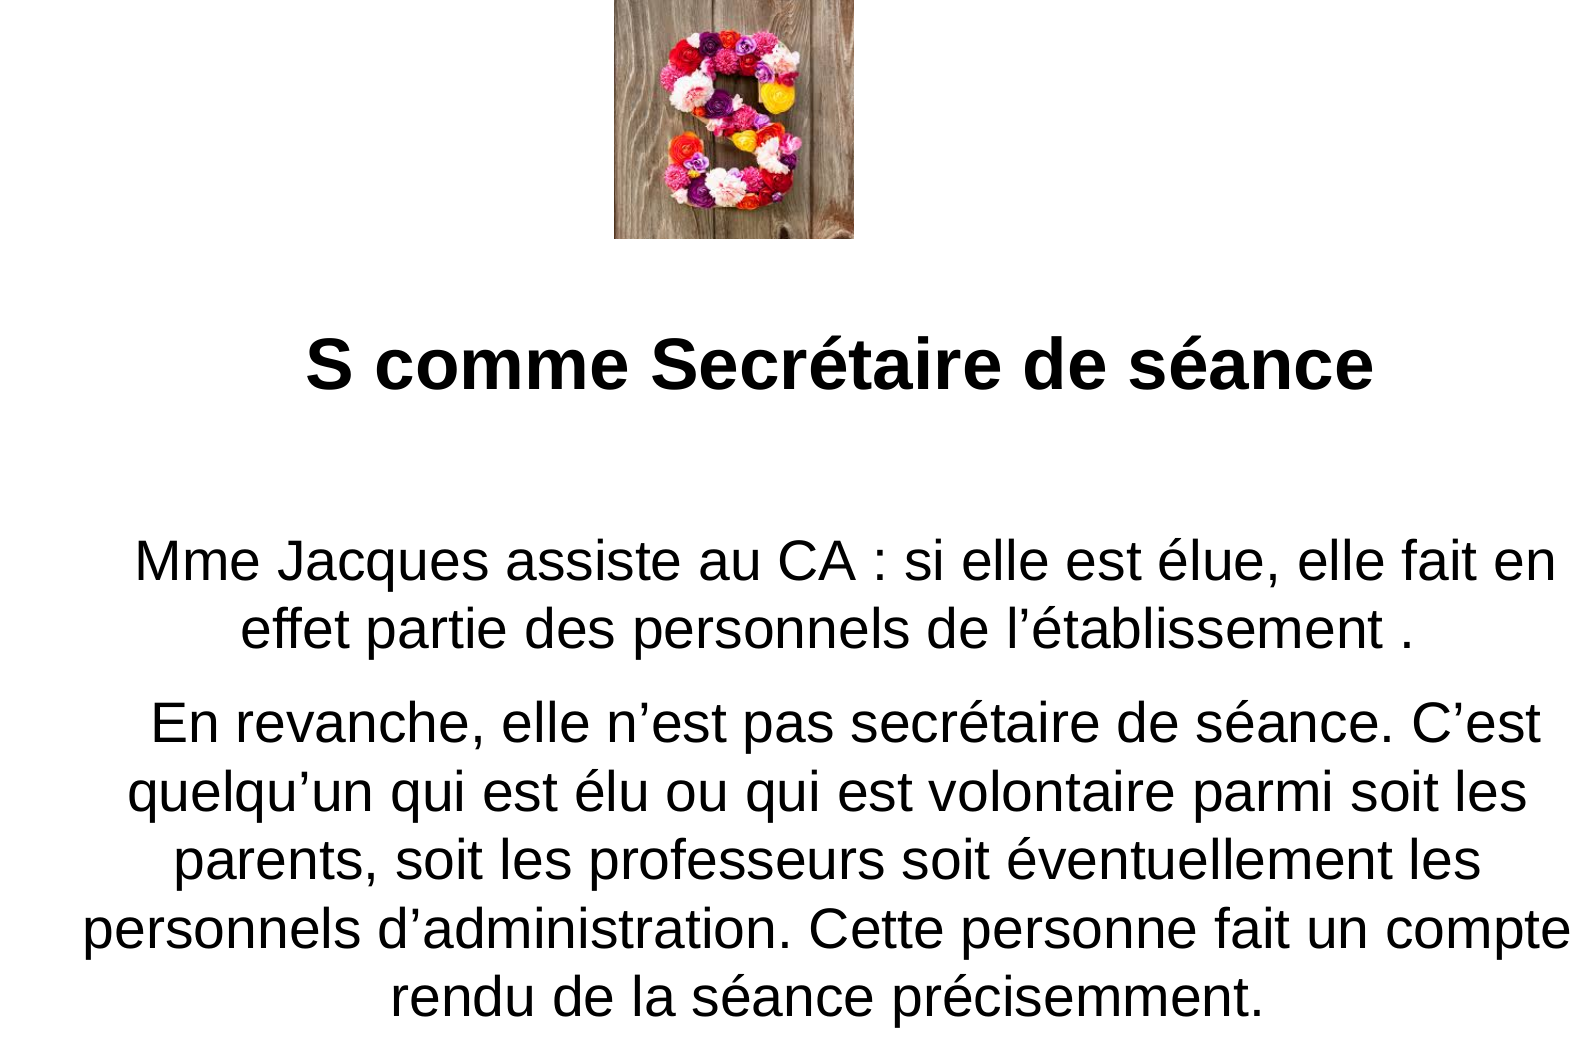

# S
S comme Secrétaire de séance
 Mme Jacques assiste au CA : si elle est élue, elle fait en effet partie des personnels de l’établissement .
 En revanche, elle n’est pas secrétaire de séance. C’est quelqu’un qui est élu ou qui est volontaire parmi soit les parents, soit les professeurs soit éventuellement les personnels d’administration. Cette personne fait un compte rendu de la séance précisemment.